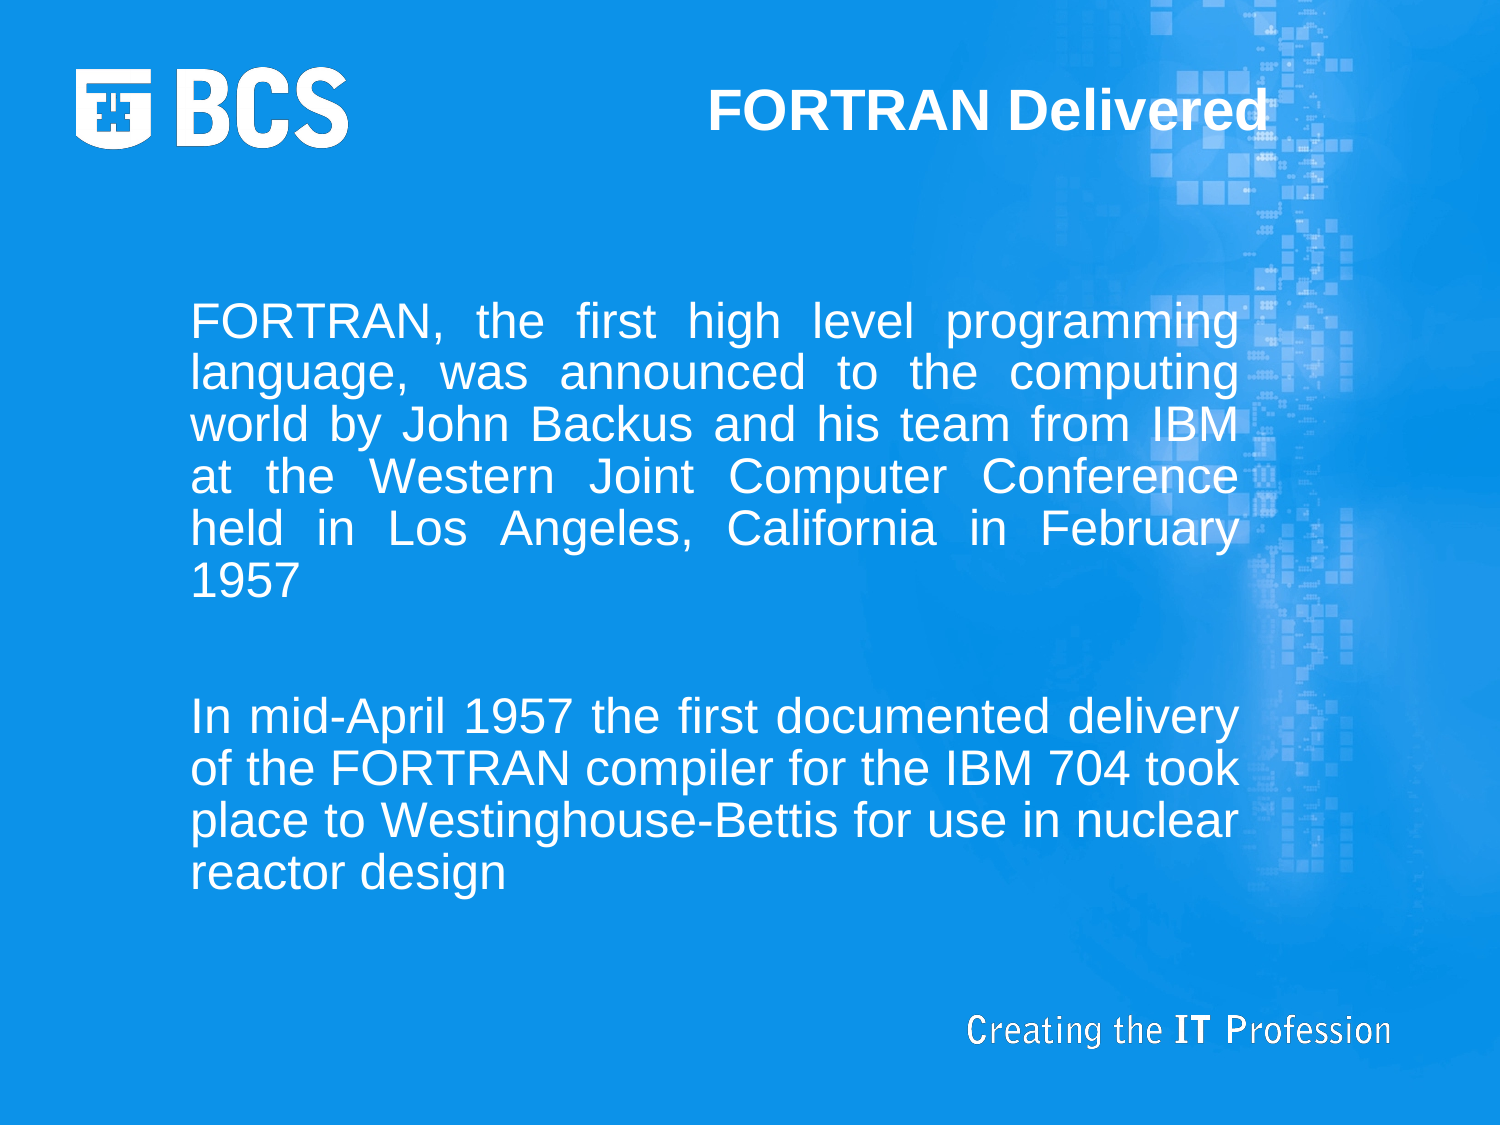

# FORTRAN Delivered
FORTRAN, the first high level programming language, was announced to the computing world by John Backus and his team from IBM at the Western Joint Computer Conference held in Los Angeles, California in February 1957
In mid-April 1957 the first documented delivery of the FORTRAN compiler for the IBM 704 took place to Westinghouse-Bettis for use in nuclear reactor design